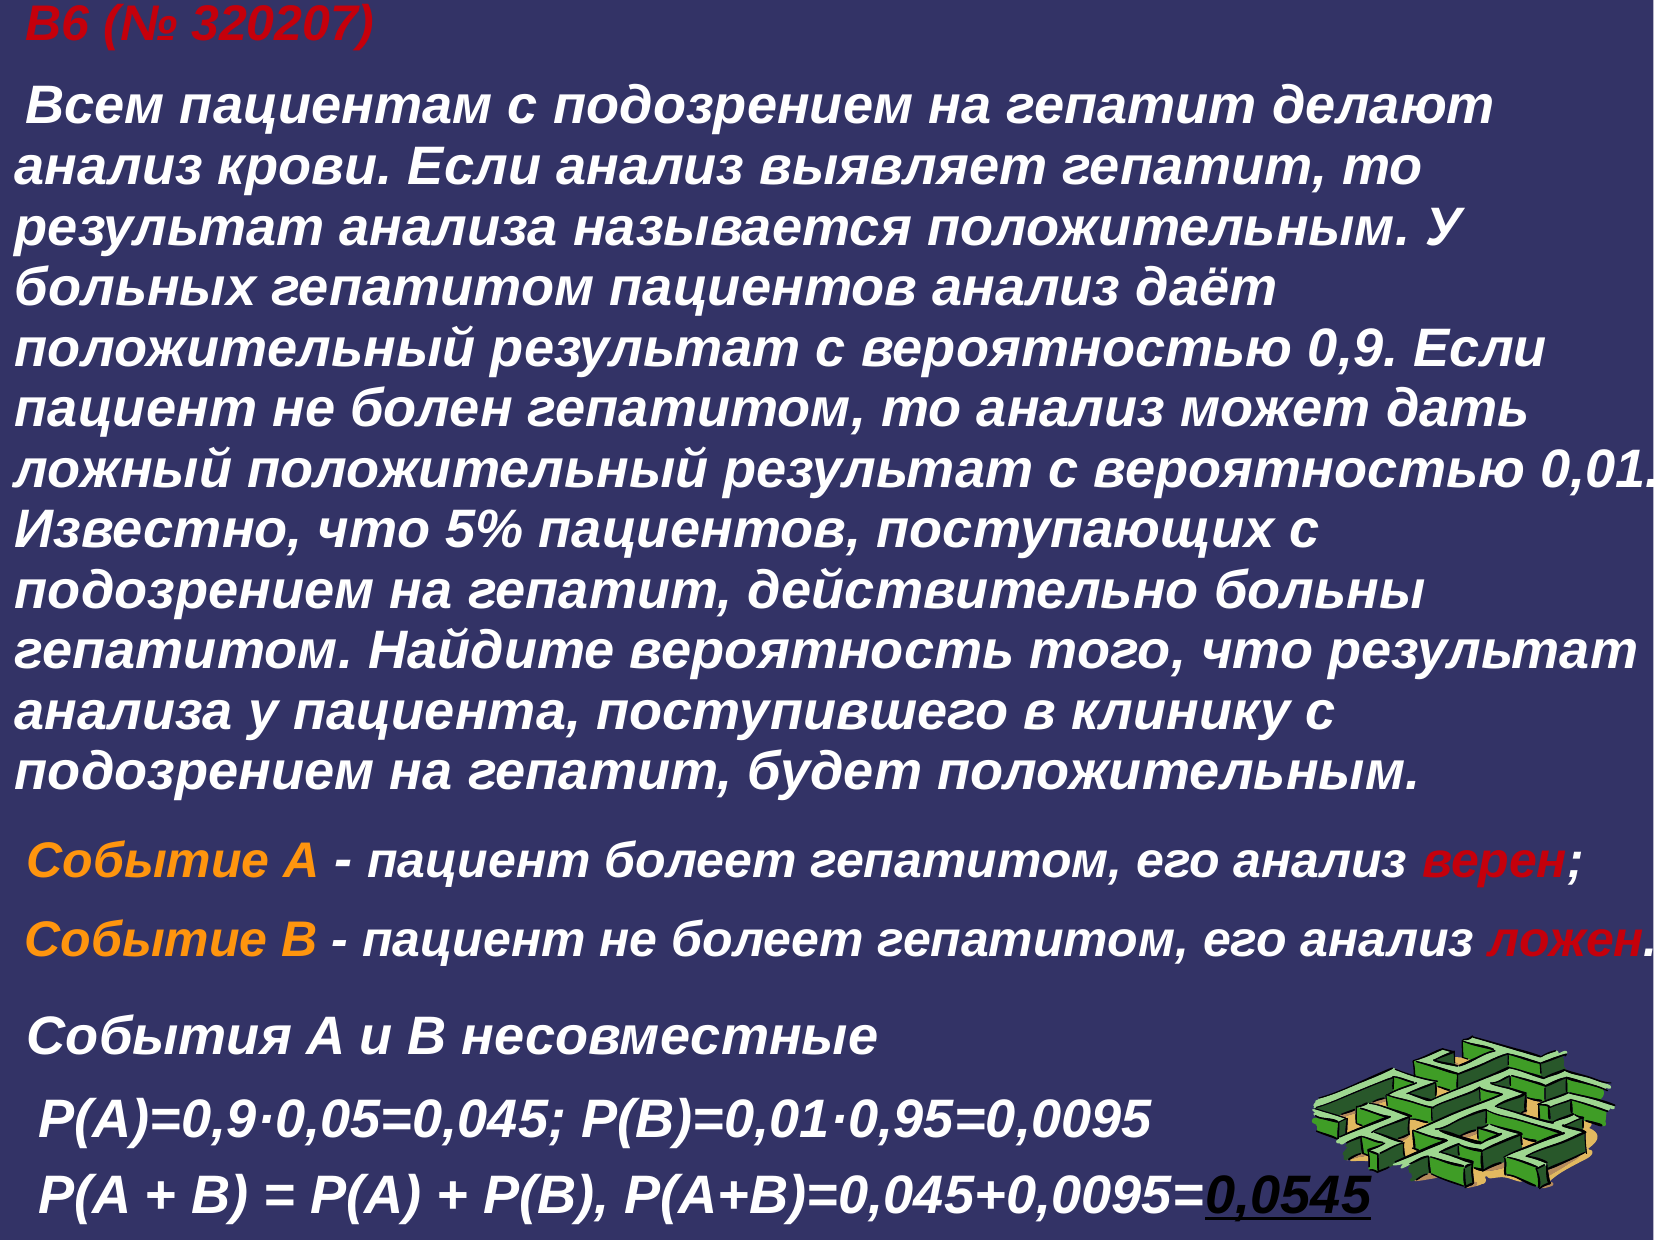

B6 (№ 320207)
 Всем пациентам с подозрением на гепатит делают анализ крови. Если анализ выявляет гепатит, то результат анализа называется положительным. У больных гепатитом пациентов анализ даёт положительный результат с вероятностью 0,9. Если пациент не болен гепатитом, то анализ может дать ложный положительный результат с вероятностью 0,01. Известно, что 5% пациентов, поступающих с подозрением на гепатит, действительно больны гепатитом. Найдите вероятность того, что результат анализа у пациента, поступившего в клинику с подозрением на гепатит, будет положительным.
Событие А - пациент болеет гепатитом, его анализ верен;
Событие B - пациент не болеет гепатитом, его анализ ложен.
События A и В несовместные
Р(А)=0,9·0,05=0,045; Р(В)=0,01·0,95=0,0095
P(A + B) = P(A) + P(B), Р(А+В)=0,045+0,0095=0,0545